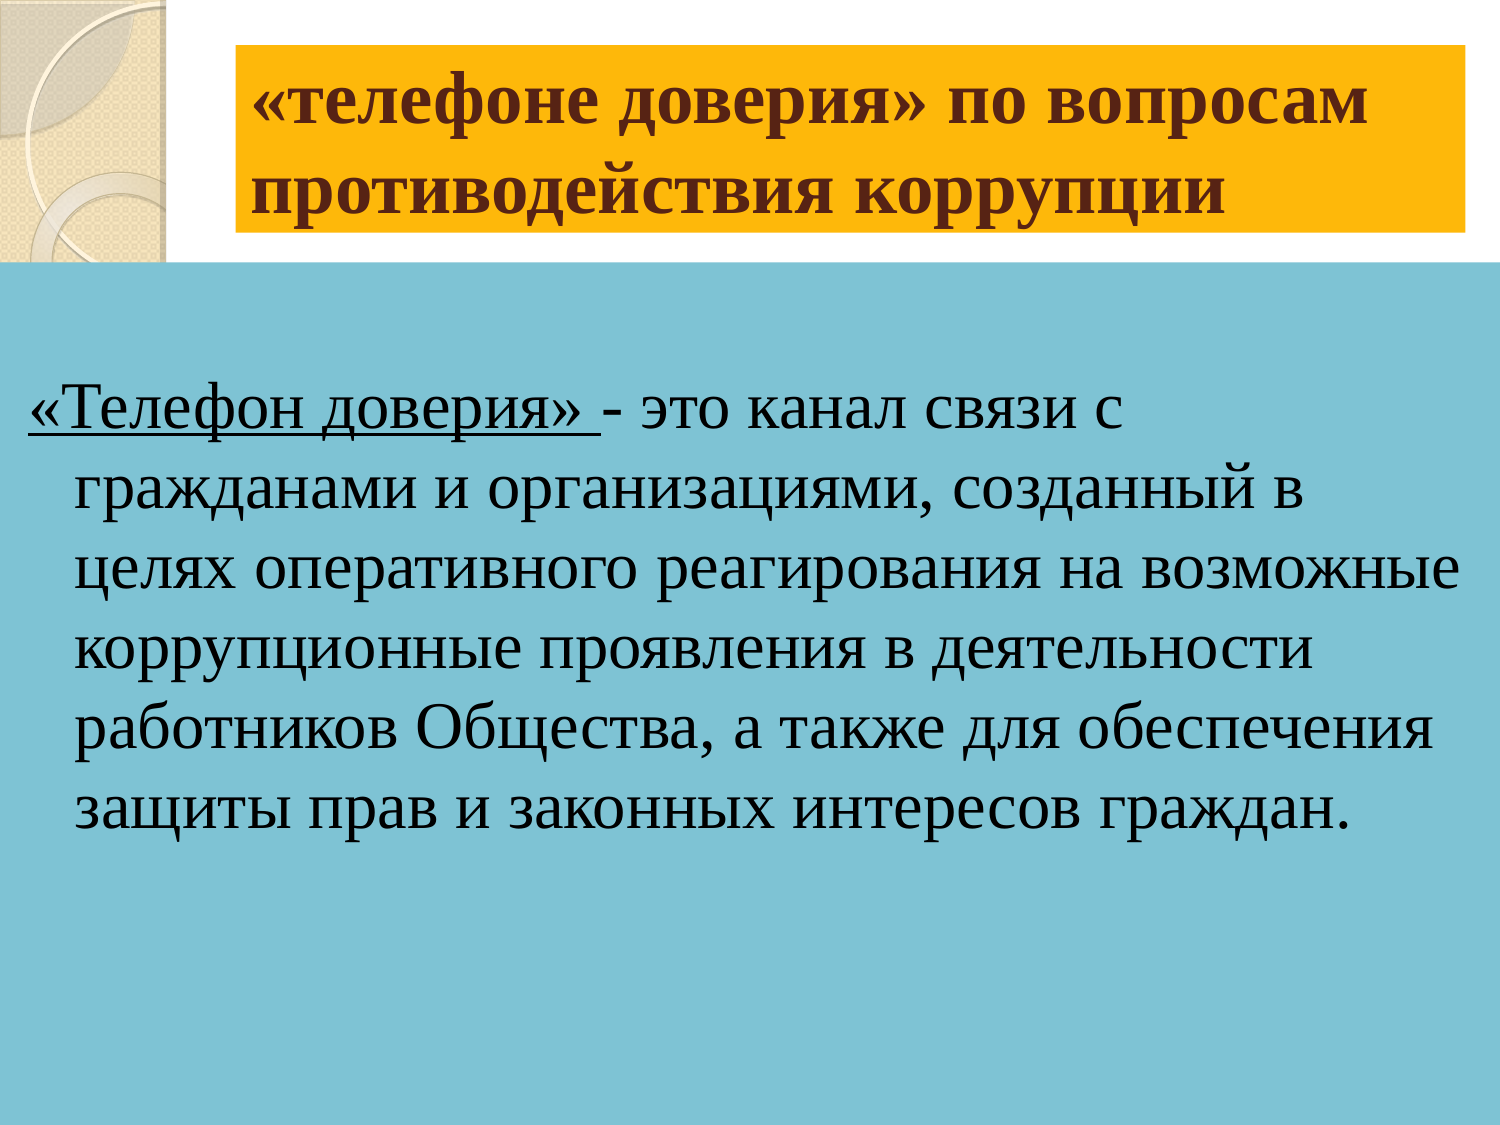

# «телефоне доверия» по вопросам противодействия коррупции
«Телефон доверия» - это канал связи с гражданами и организациями, созданный в целях оперативного реагирования на возможные коррупционные проявления в деятельности работников Общества, а также для обеспечения защиты прав и законных интересов граждан.